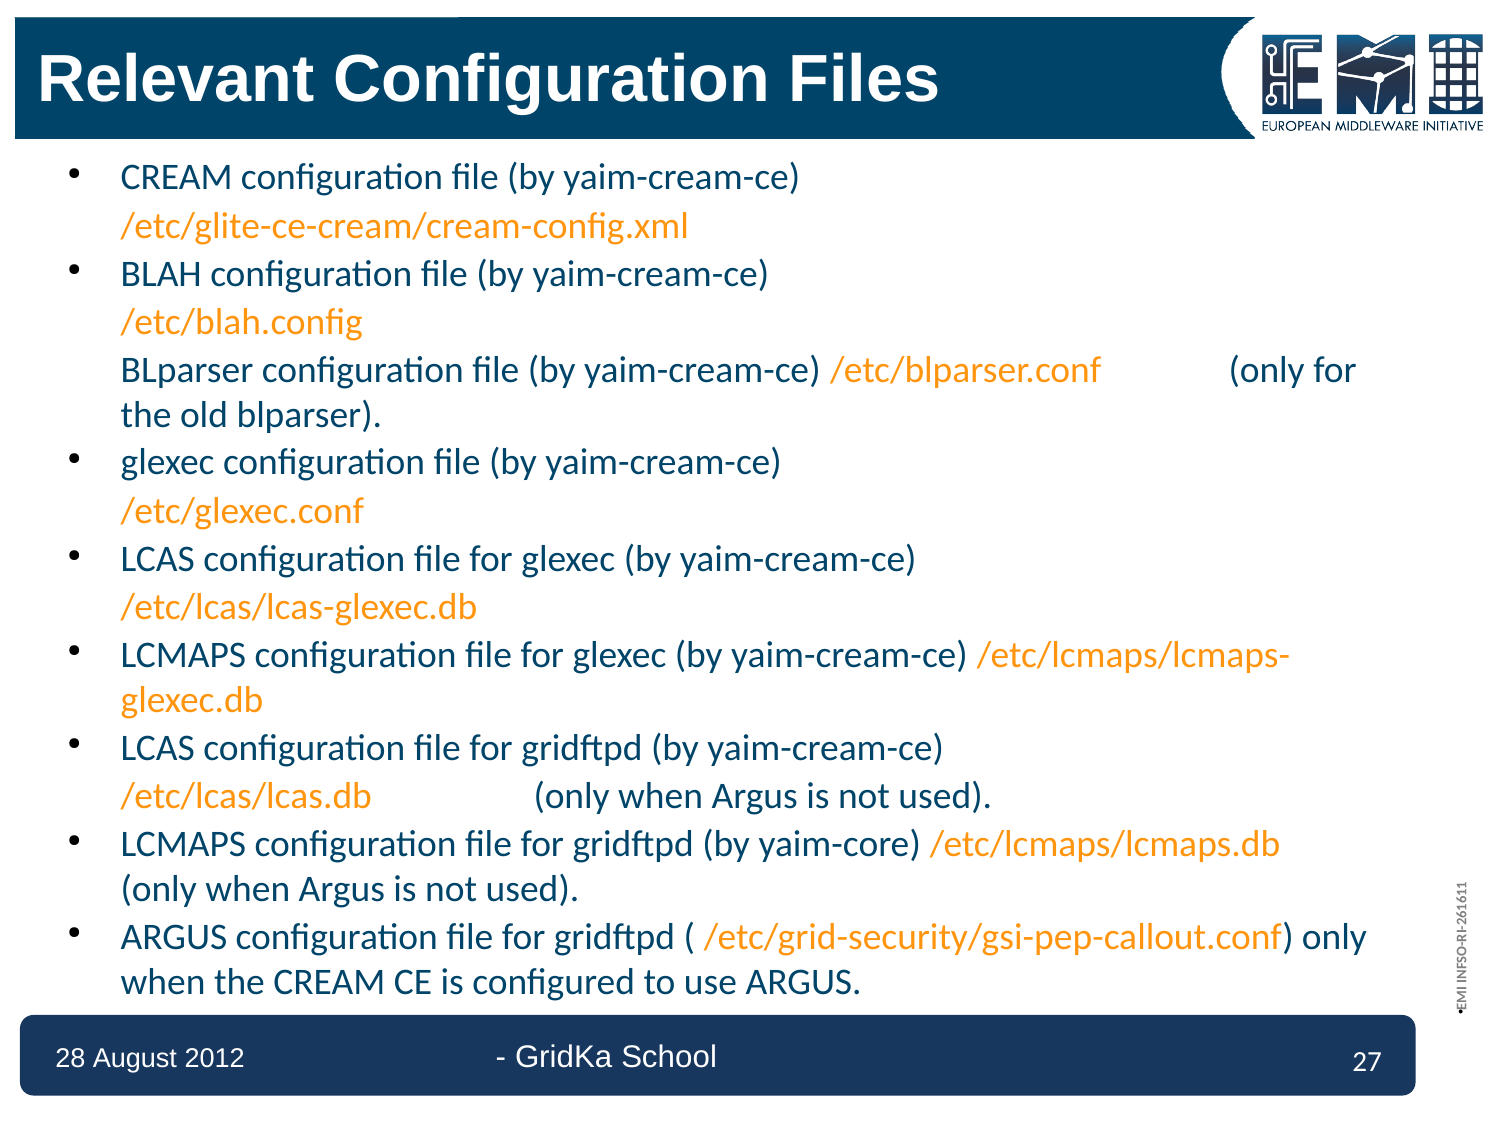

Relevant Configuration Files
# CREAM configuration file (by yaim-cream-ce)
/etc/glite-ce-cream/cream-config.xml
BLAH configuration file (by yaim-cream-ce)
/etc/blah.config
BLparser configuration file (by yaim-cream-ce) /etc/blparser.conf (only for the old blparser).
glexec configuration file (by yaim-cream-ce)
/etc/glexec.conf
LCAS configuration file for glexec (by yaim-cream-ce)
/etc/lcas/lcas-glexec.db
LCMAPS configuration file for glexec (by yaim-cream-ce) /etc/lcmaps/lcmaps-glexec.db
LCAS configuration file for gridftpd (by yaim-cream-ce)
/etc/lcas/lcas.db (only when Argus is not used).
LCMAPS configuration file for gridftpd (by yaim-core) /etc/lcmaps/lcmaps.db (only when Argus is not used).
ARGUS configuration file for gridftpd ( /etc/grid-security/gsi-pep-callout.conf) only when the CREAM CE is configured to use ARGUS.
GridKa School
27